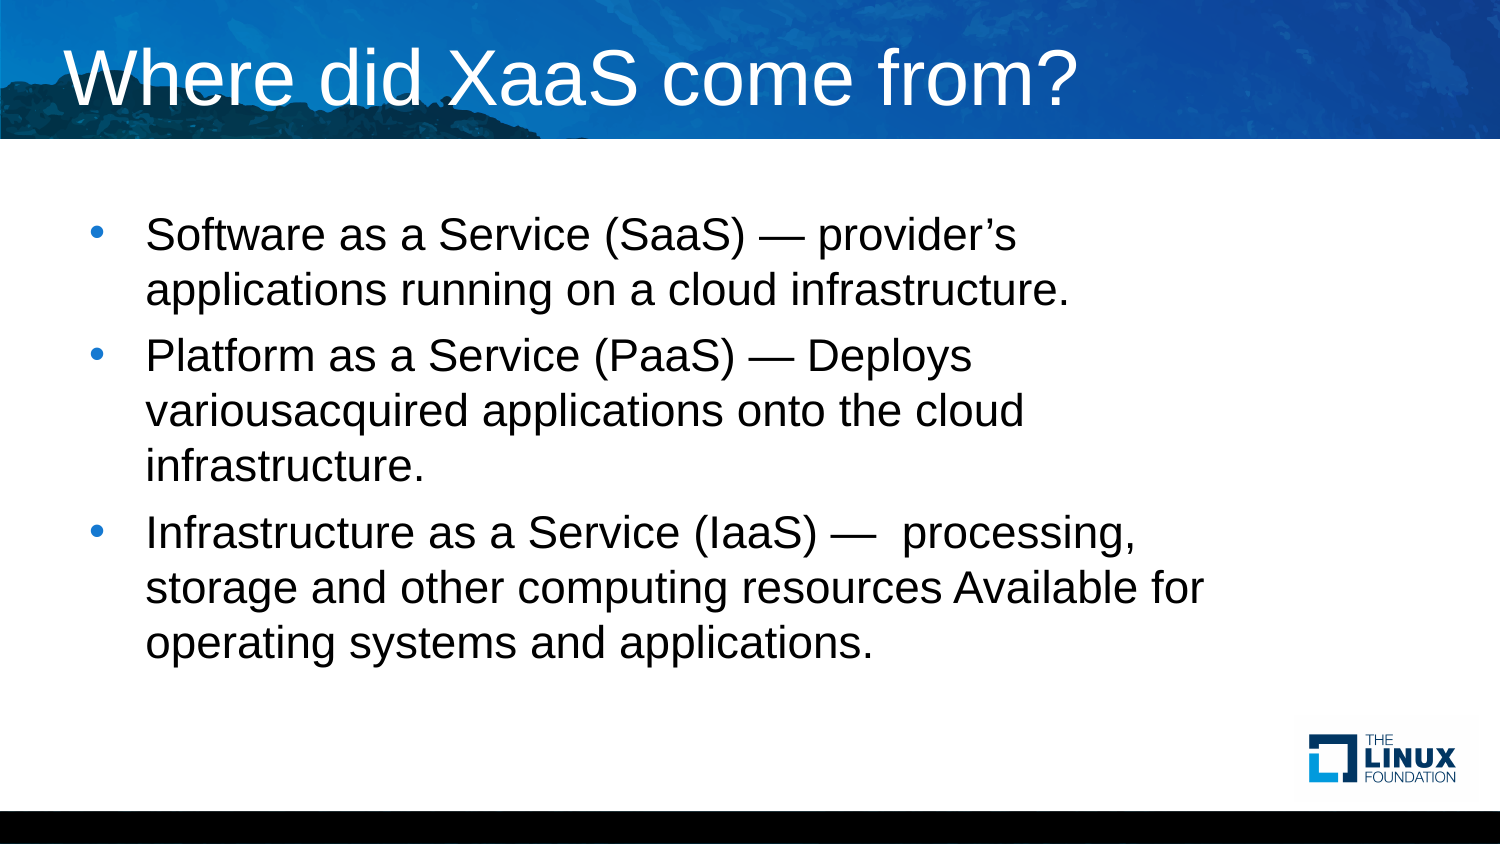

# Where did XaaS come from?
Software as a Service (SaaS) — provider’s applications running on a cloud infrastructure.
Platform as a Service (PaaS) — Deploys variousacquired applications onto the cloud infrastructure.
Infrastructure as a Service (IaaS) — processing, storage and other computing resources Available for operating systems and applications.